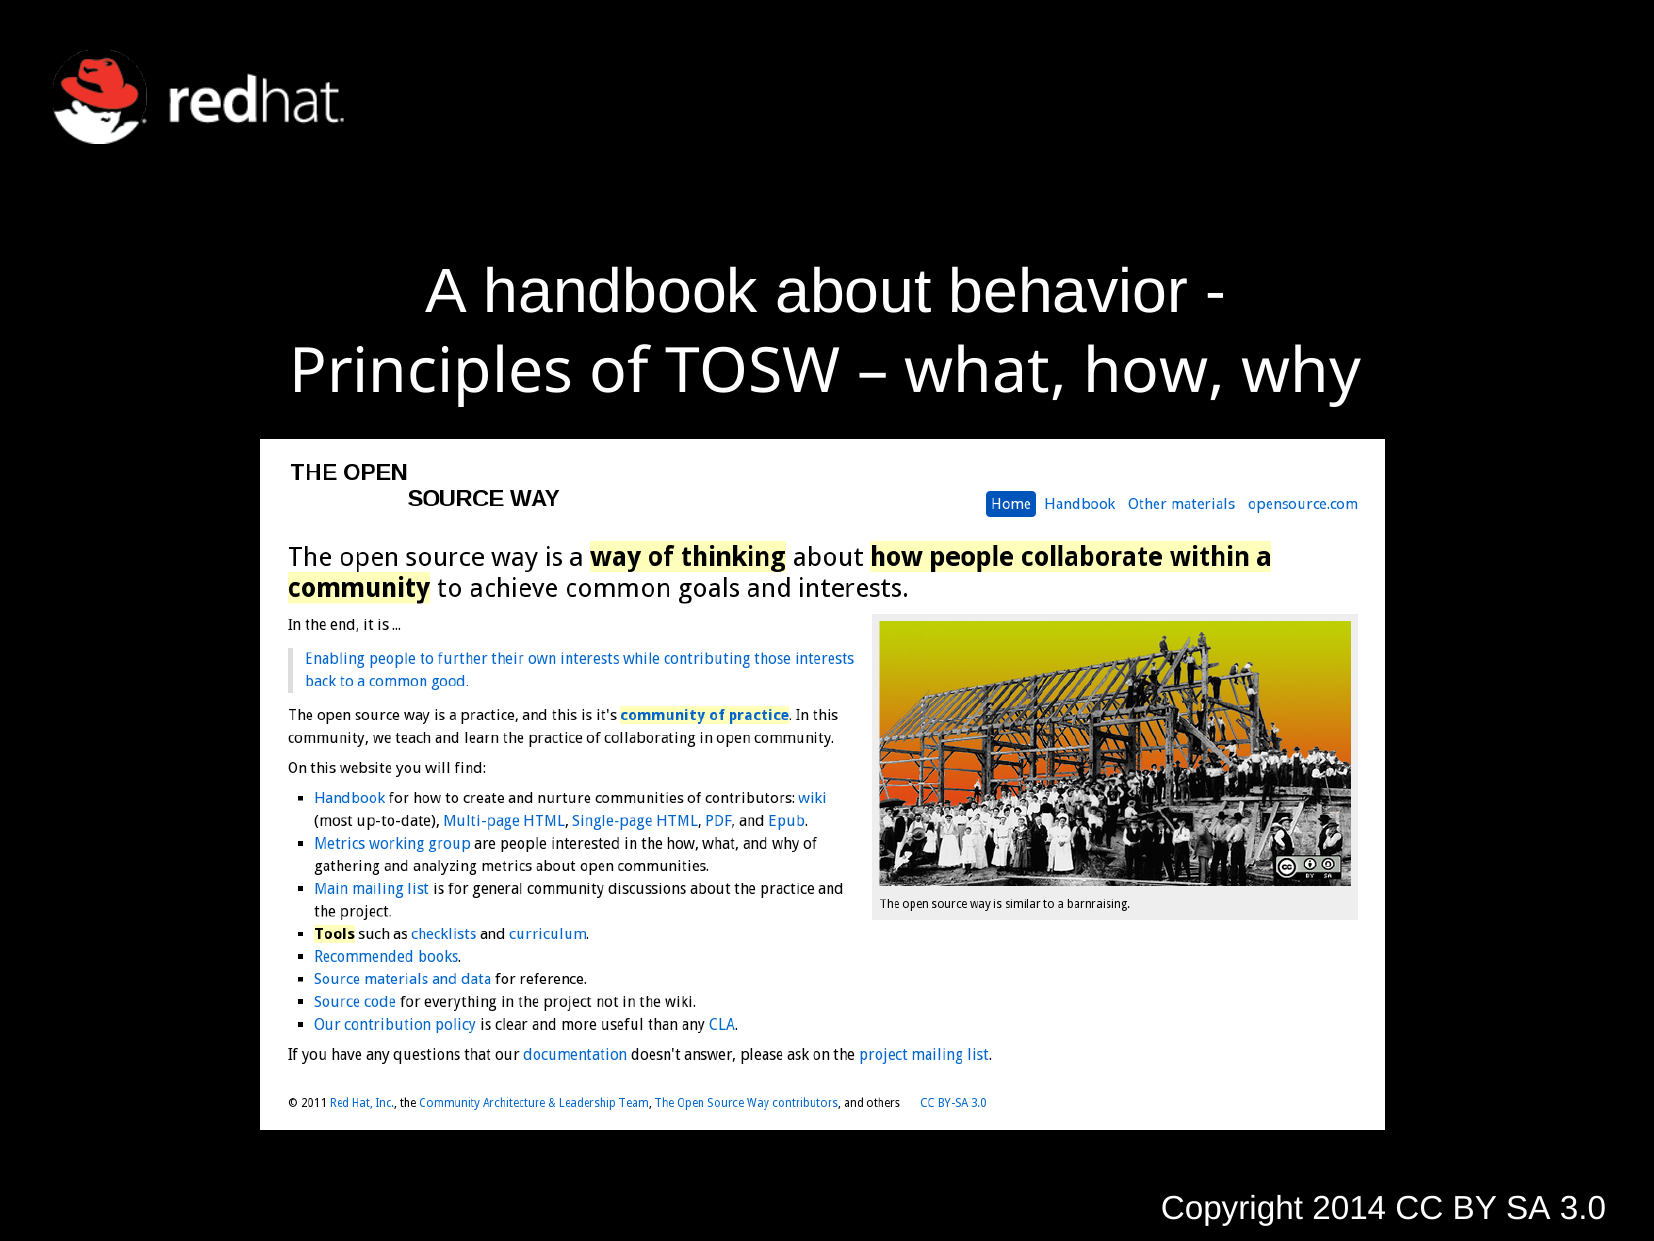

A handbook about behavior -
Principles of TOSW – what, how, why